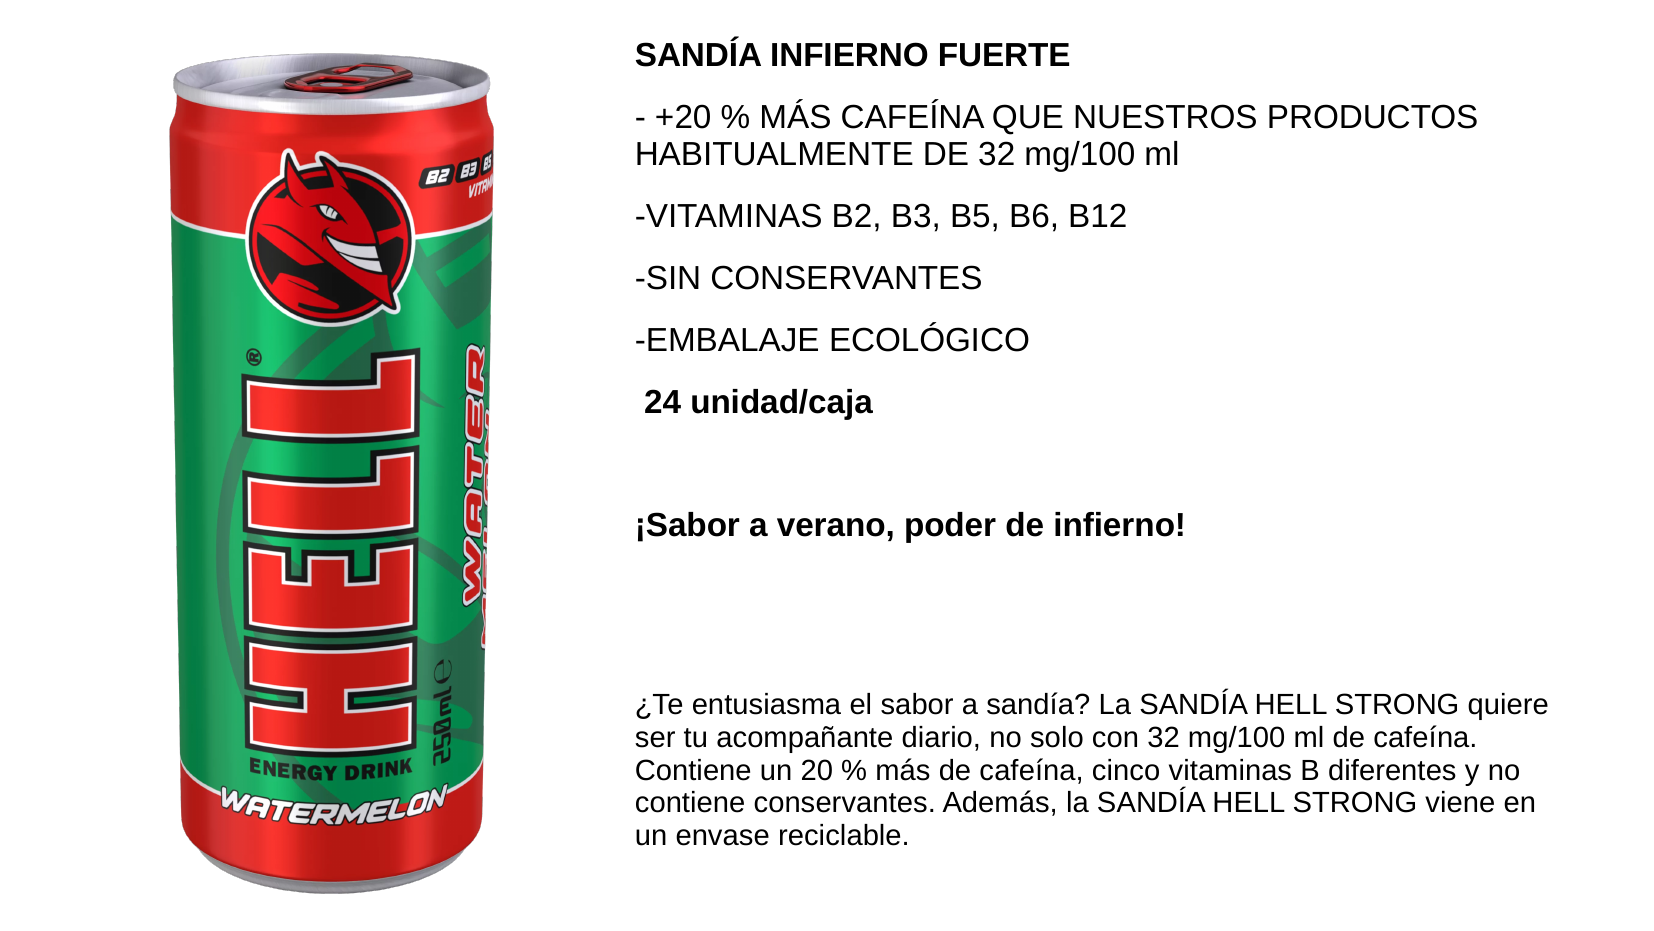

SANDÍA INFIERNO FUERTE
- +20 % MÁS CAFEÍNA QUE NUESTROS PRODUCTOS HABITUALMENTE DE 32 mg/100 ml
-VITAMINAS B2, B3, B5, B6, B12
-SIN CONSERVANTES
-EMBALAJE ECOLÓGICO
 24 unidad/caja
¡Sabor a verano, poder de infierno!
¿Te entusiasma el sabor a sandía? La SANDÍA HELL STRONG quiere ser tu acompañante diario, no solo con 32 mg/100 ml de cafeína. Contiene un 20 % más de cafeína, cinco vitaminas B diferentes y no contiene conservantes. Además, la SANDÍA HELL STRONG viene en un envase reciclable.